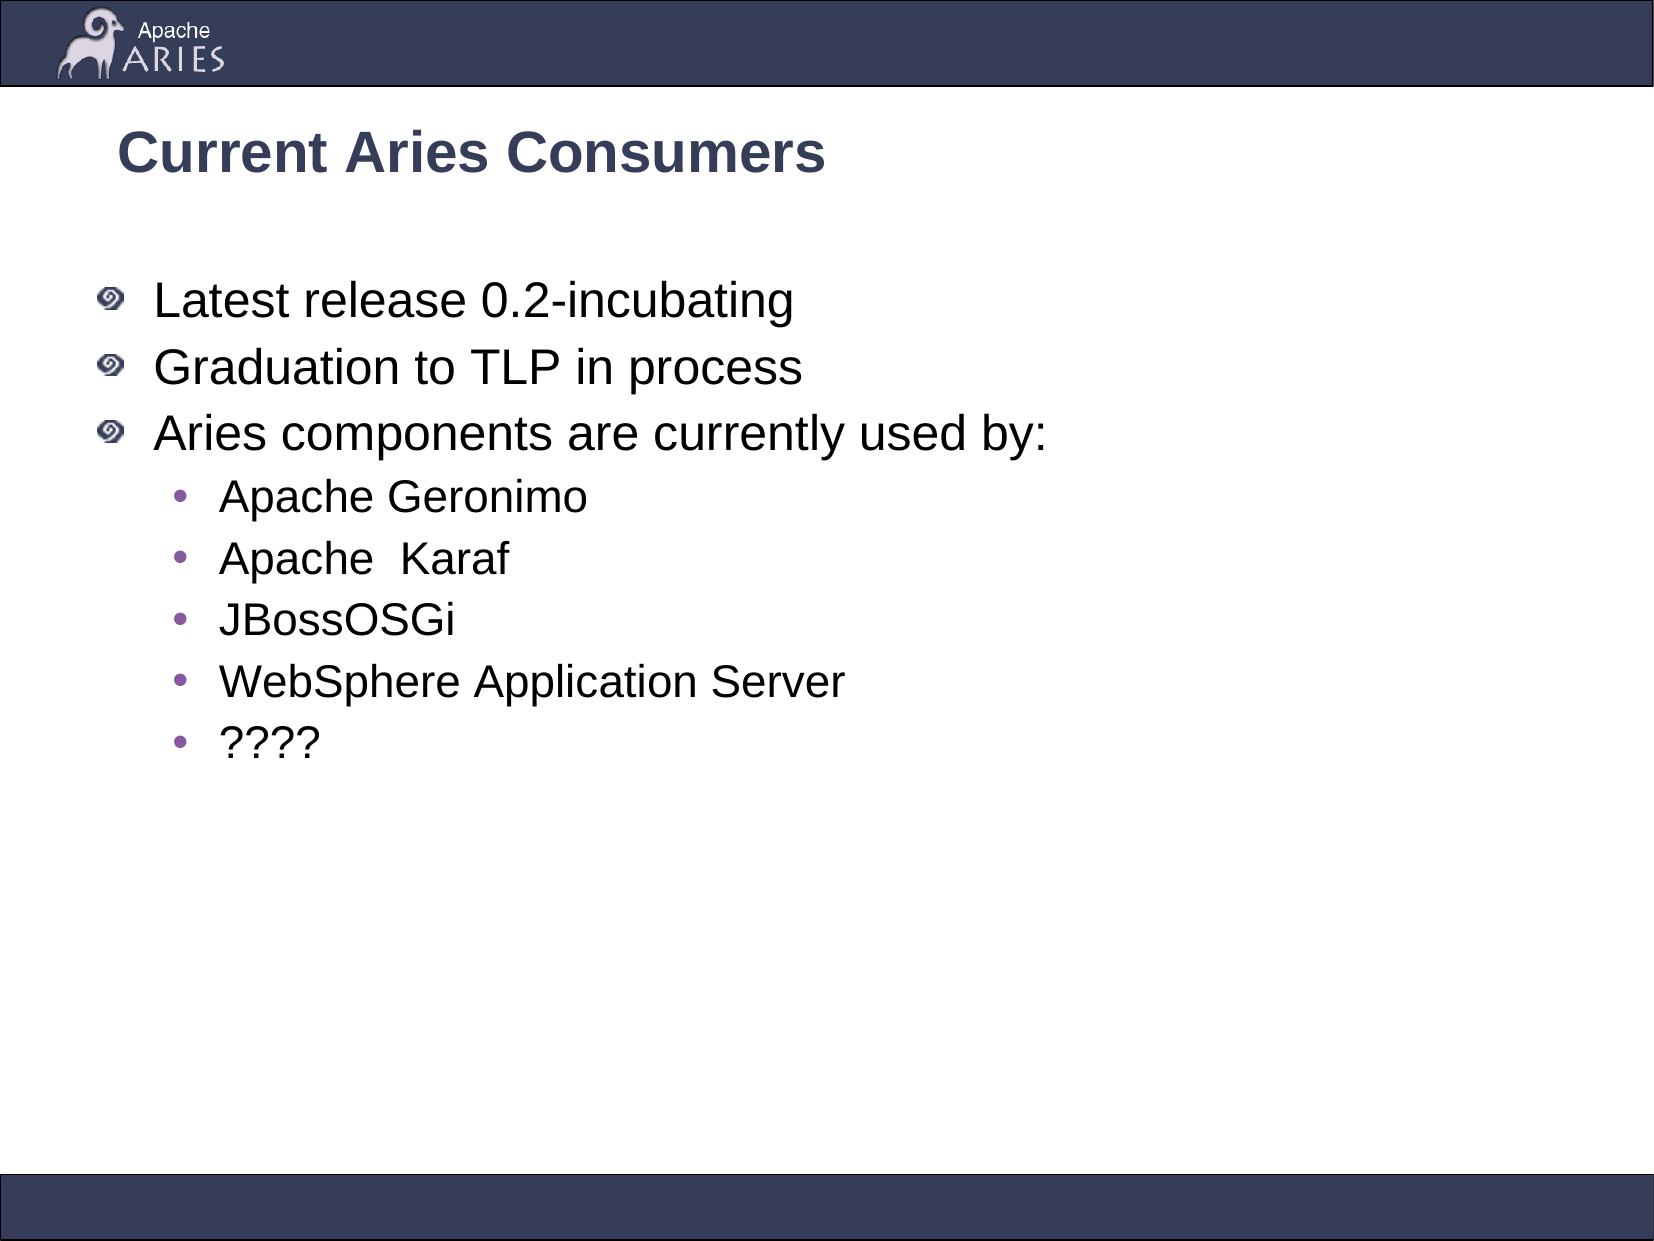

# Current Aries Consumers
Latest release 0.2-incubating
Graduation to TLP in process
Aries components are currently used by:
Apache Geronimo
Apache Karaf
JBossOSGi
WebSphere Application Server
????
41